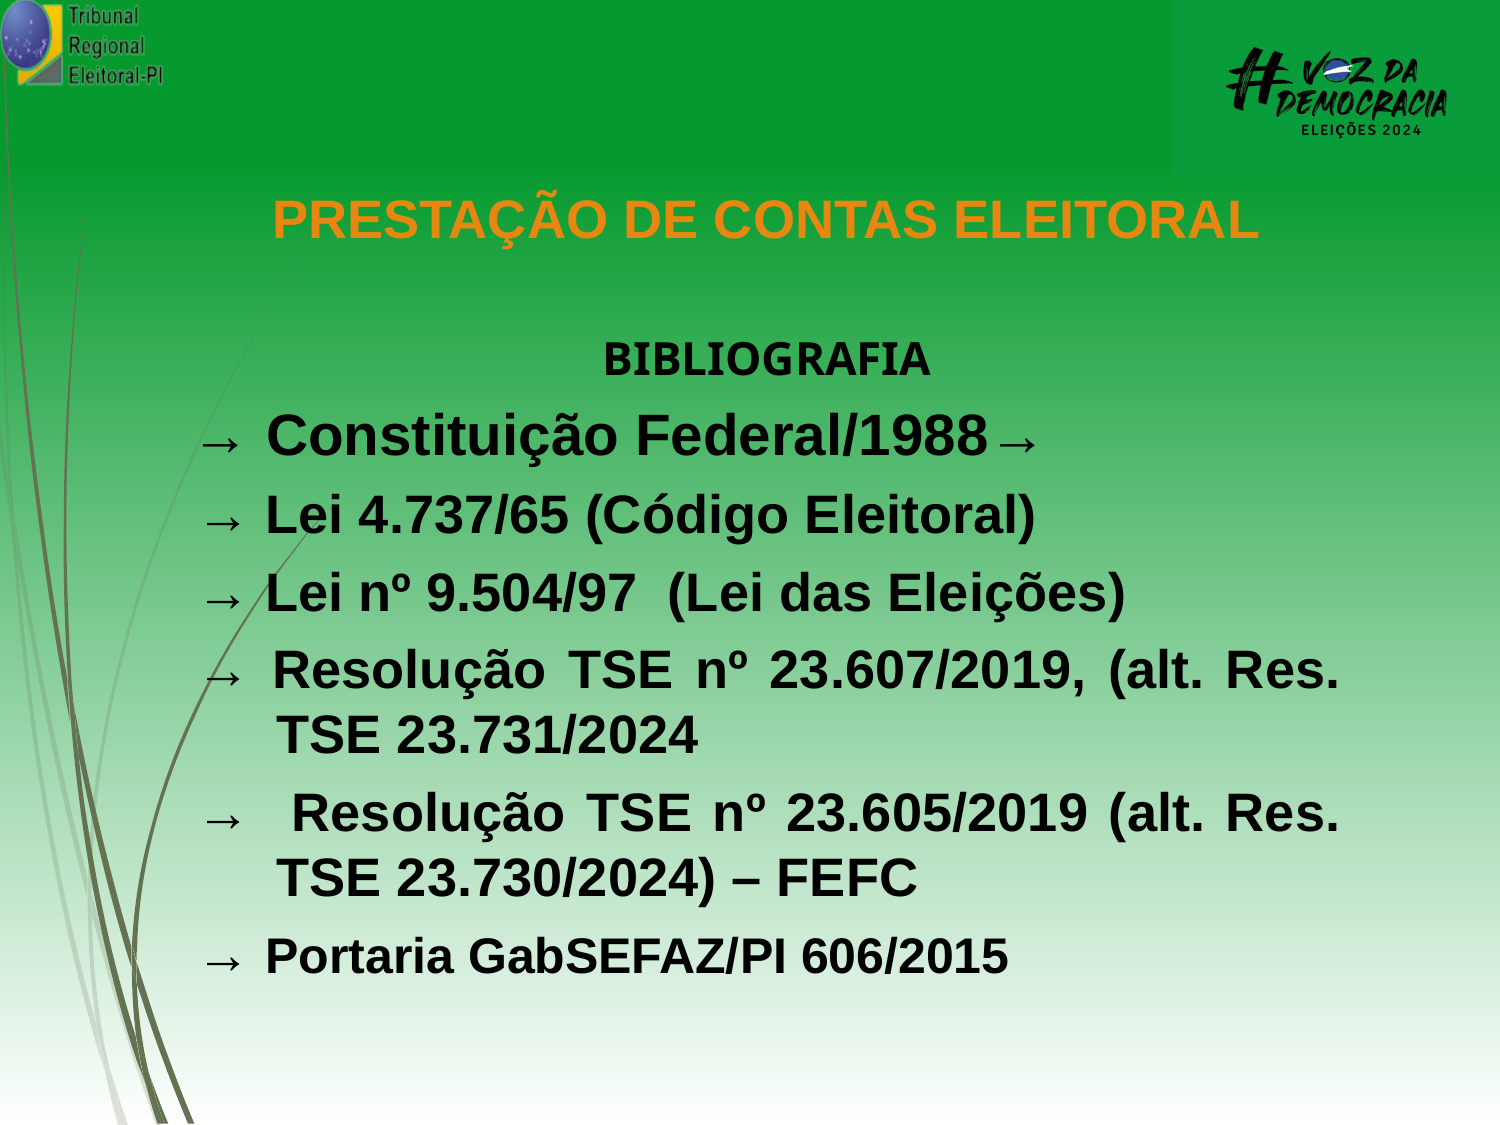

PRESTAÇÃO DE CONTAS ELEITORAL
BIBLIOGRAFIA
→ Constituição Federal/1988→
→ Lei 4.737/65 (Código Eleitoral)
→ Lei nº 9.504/97 (Lei das Eleições)
→ Resolução TSE nº 23.607/2019, (alt. Res. TSE 23.731/2024
→ Resolução TSE nº 23.605/2019 (alt. Res. TSE 23.730/2024) – FEFC
→ Portaria GabSEFAZ/PI 606/2015